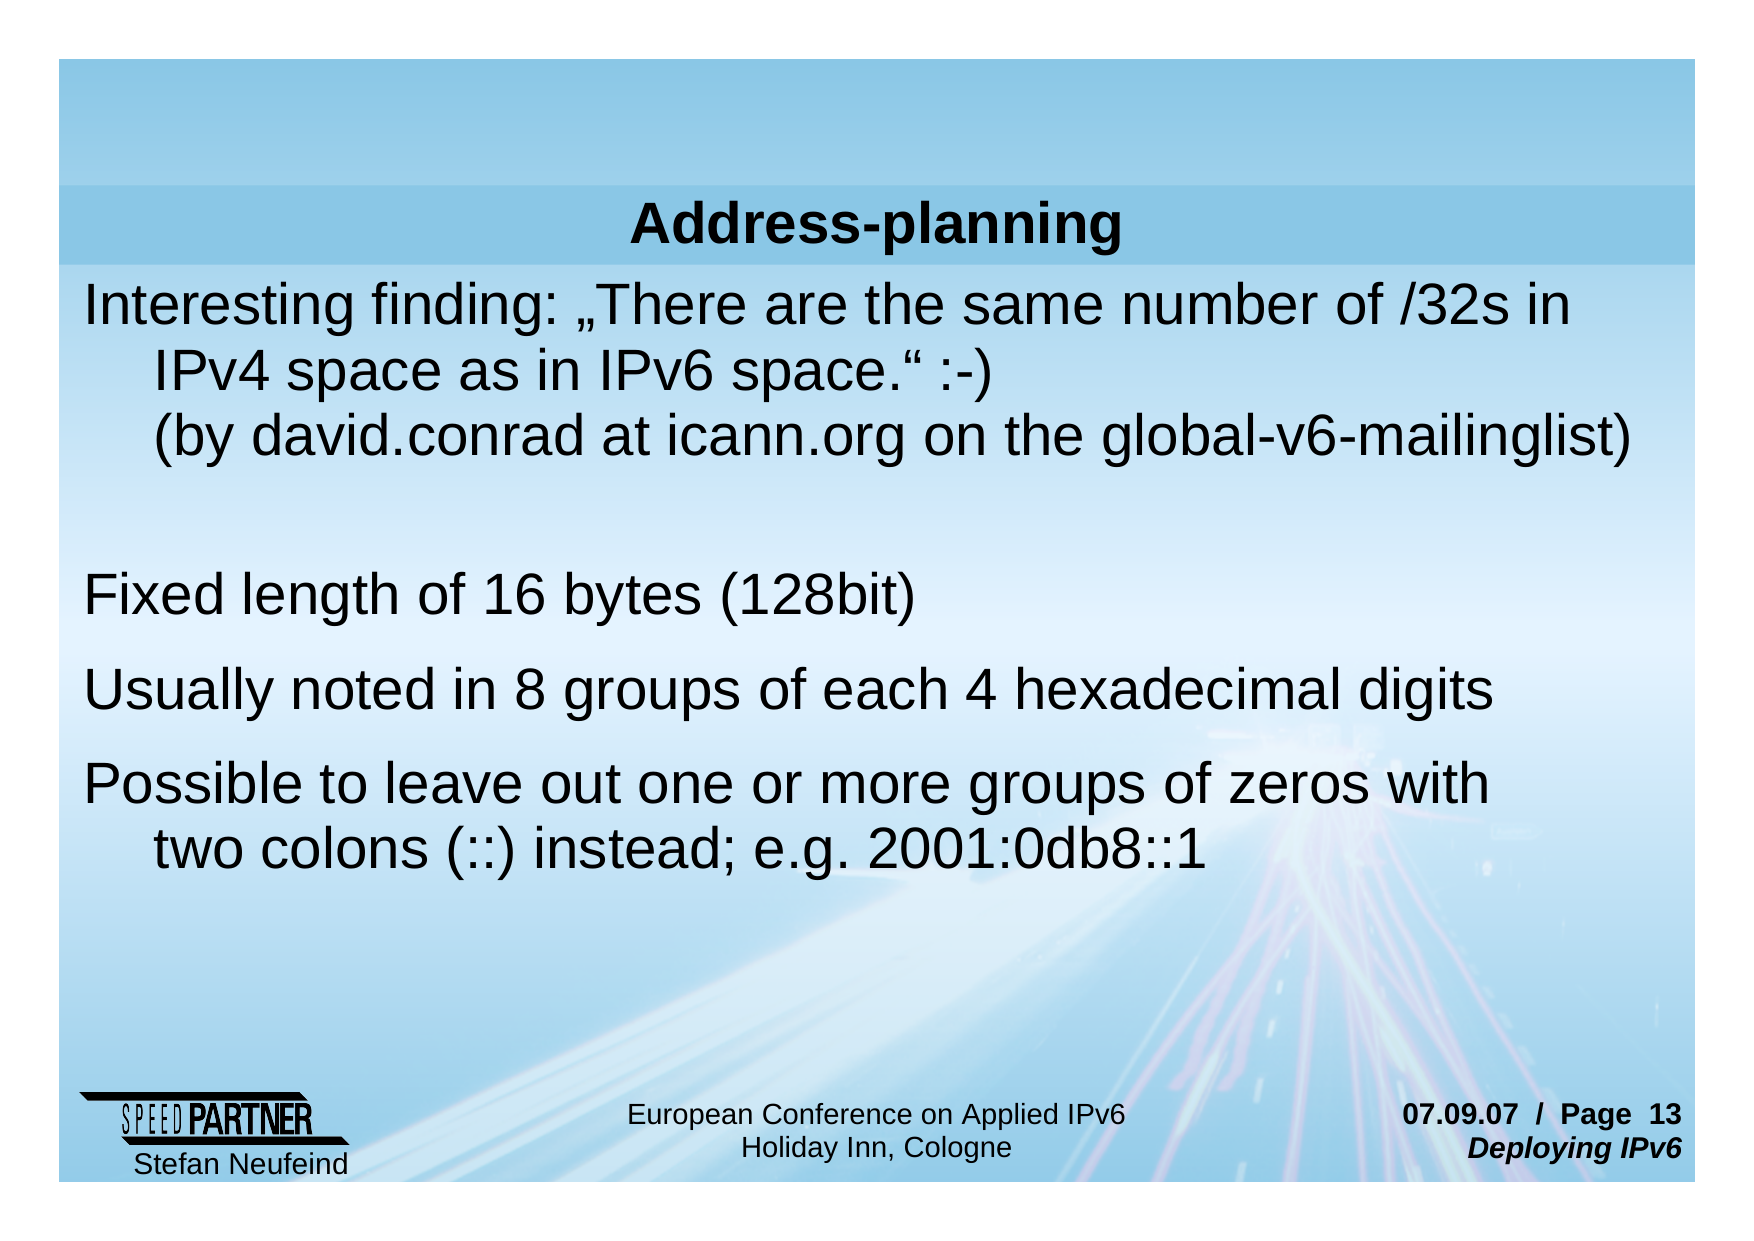

# Address-planning
Interesting finding: „There are the same number of /32s in IPv4 space as in IPv6 space.“ :-)
(by david.conrad at icann.org on the global-v6-mailinglist)
Fixed length of 16 bytes (128bit)
Usually noted in 8 groups of each 4 hexadecimal digits
Possible to leave out one or more groups of zeros with
two colons (::) instead; e.g. 2001:0db8::1